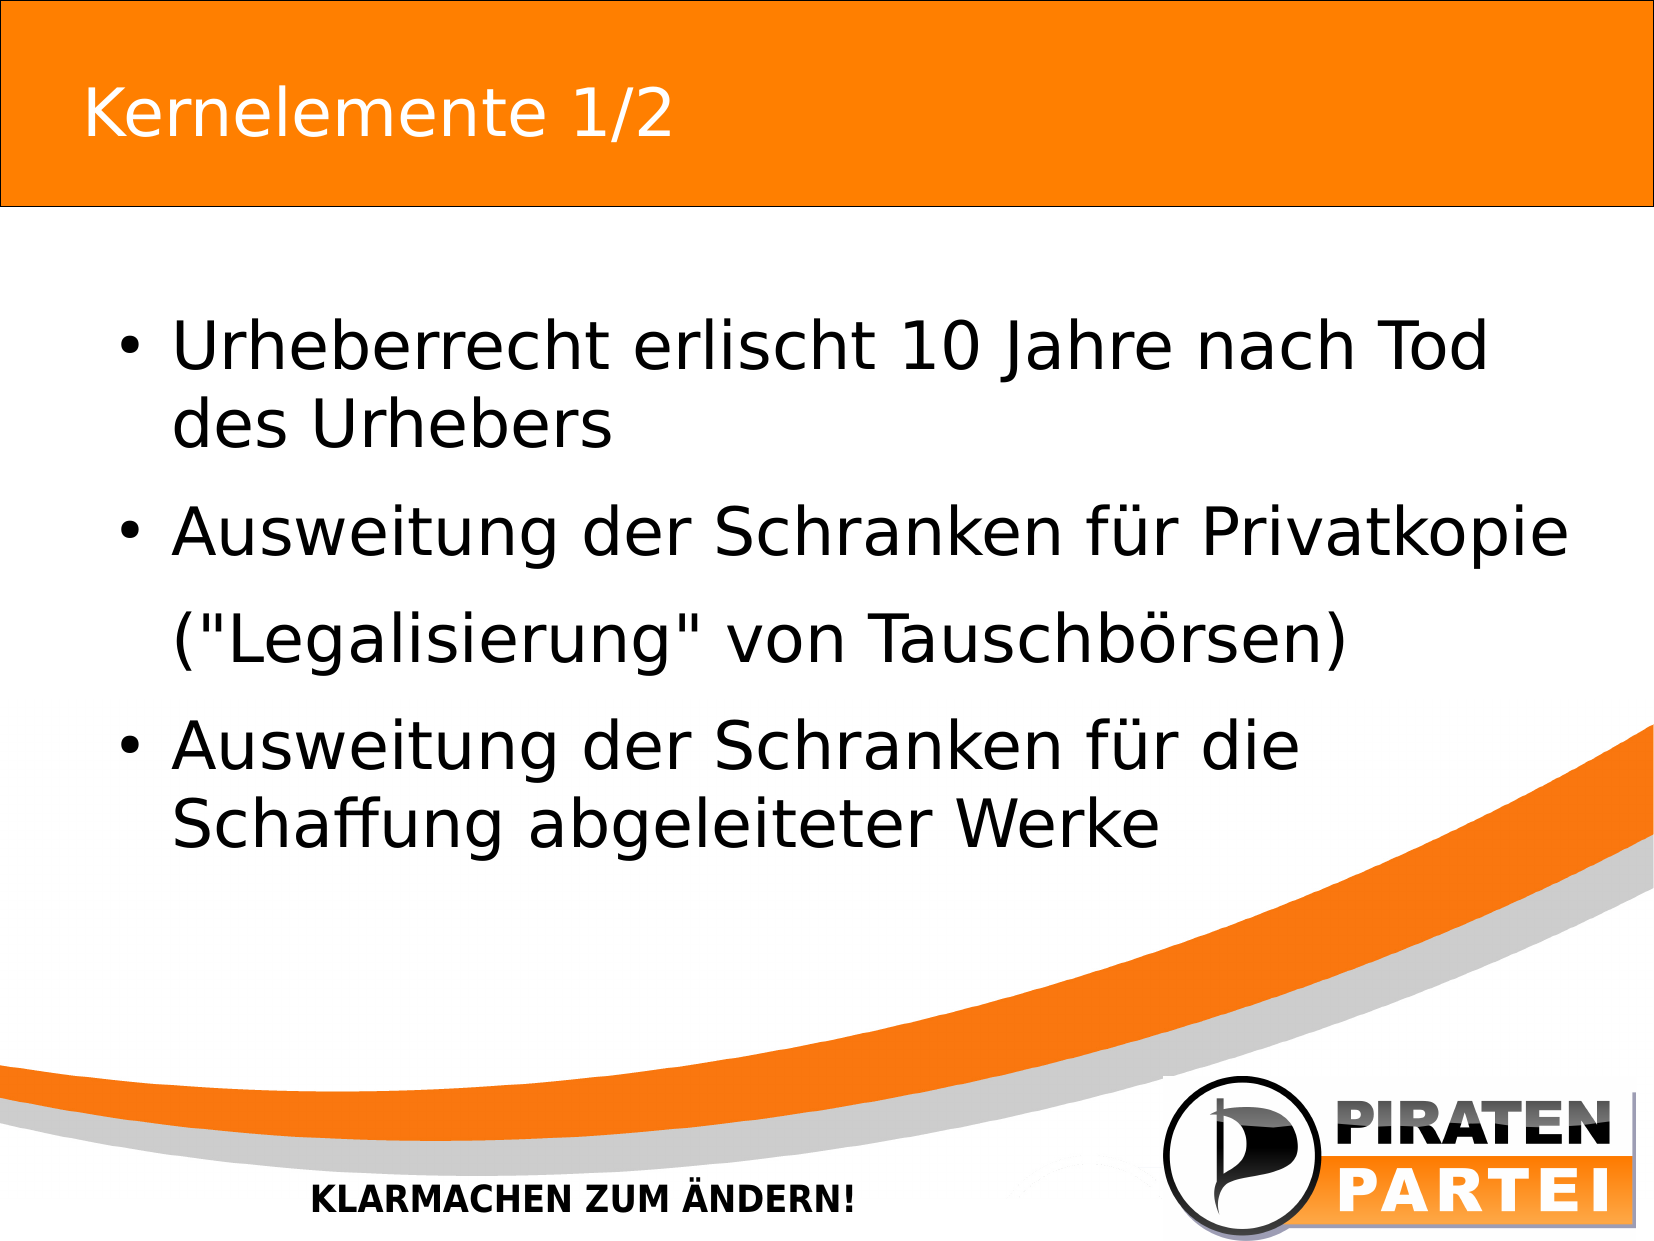

# Kernelemente 1/2
Urheberrecht erlischt 10 Jahre nach Tod des Urhebers
Ausweitung der Schranken für Privatkopie
("Legalisierung" von Tauschbörsen)
Ausweitung der Schranken für die Schaffung abgeleiteter Werke